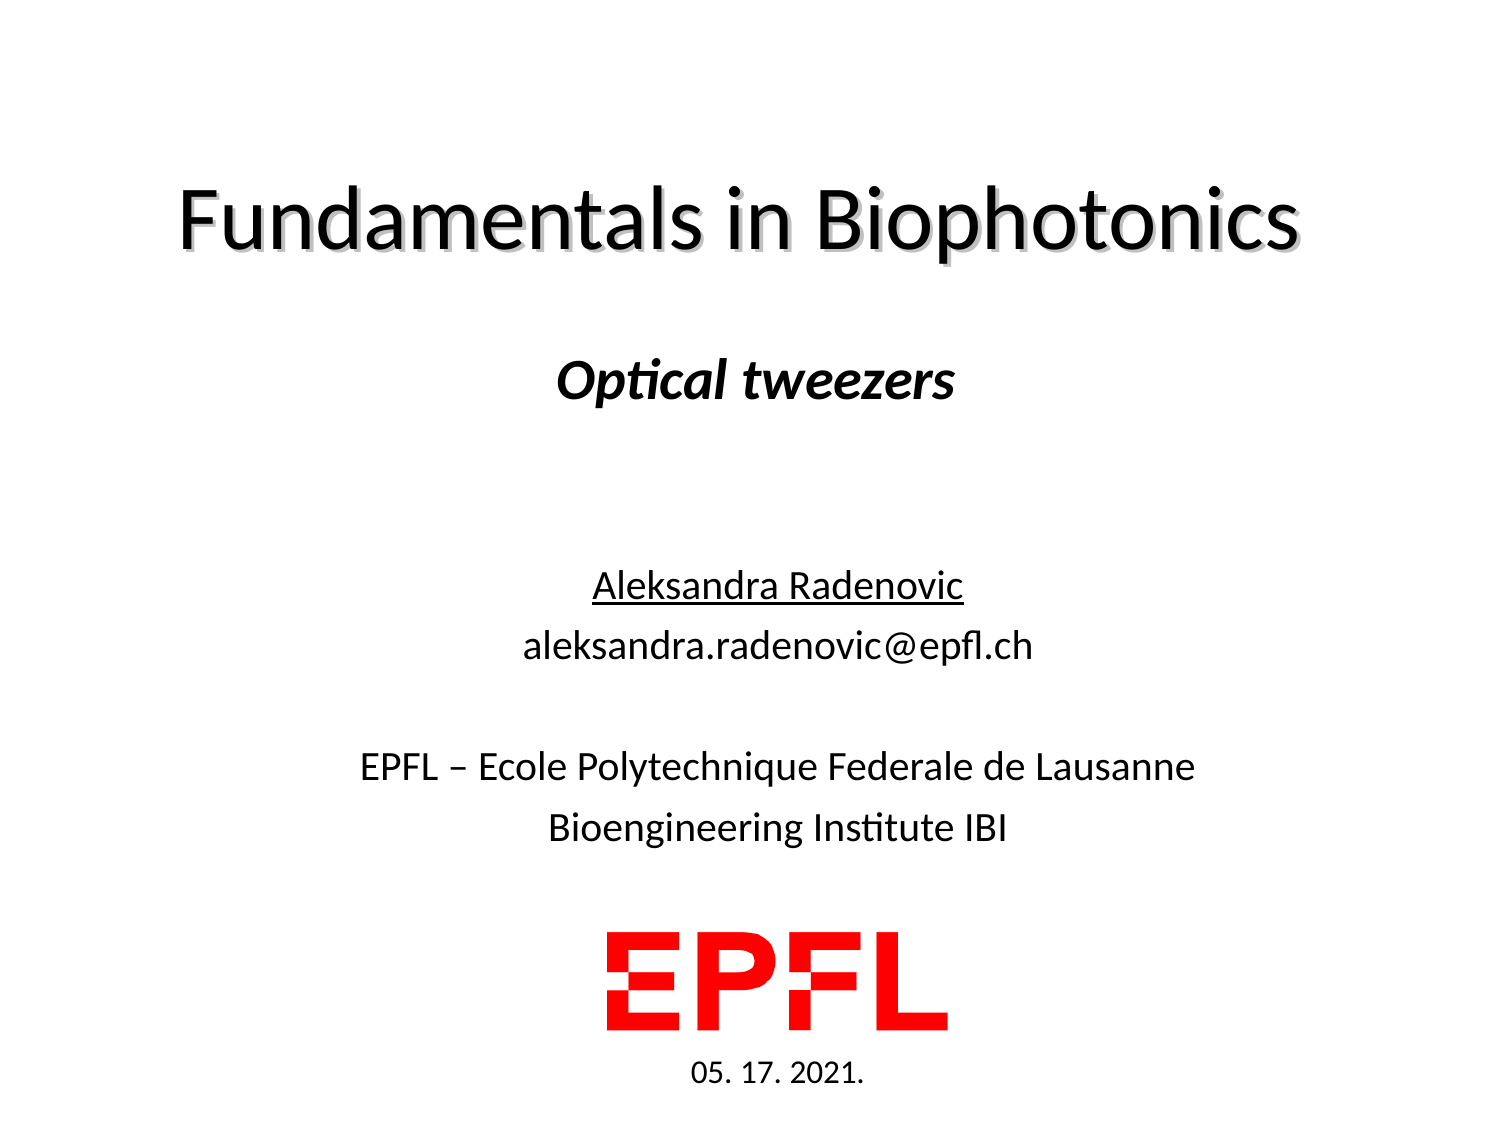

# Fundamentals in Biophotonics
Optical tweezers
Aleksandra Radenovic
aleksandra.radenovic@epfl.ch
EPFL – Ecole Polytechnique Federale de Lausanne
Bioengineering Institute IBI
05. 17. 2021.